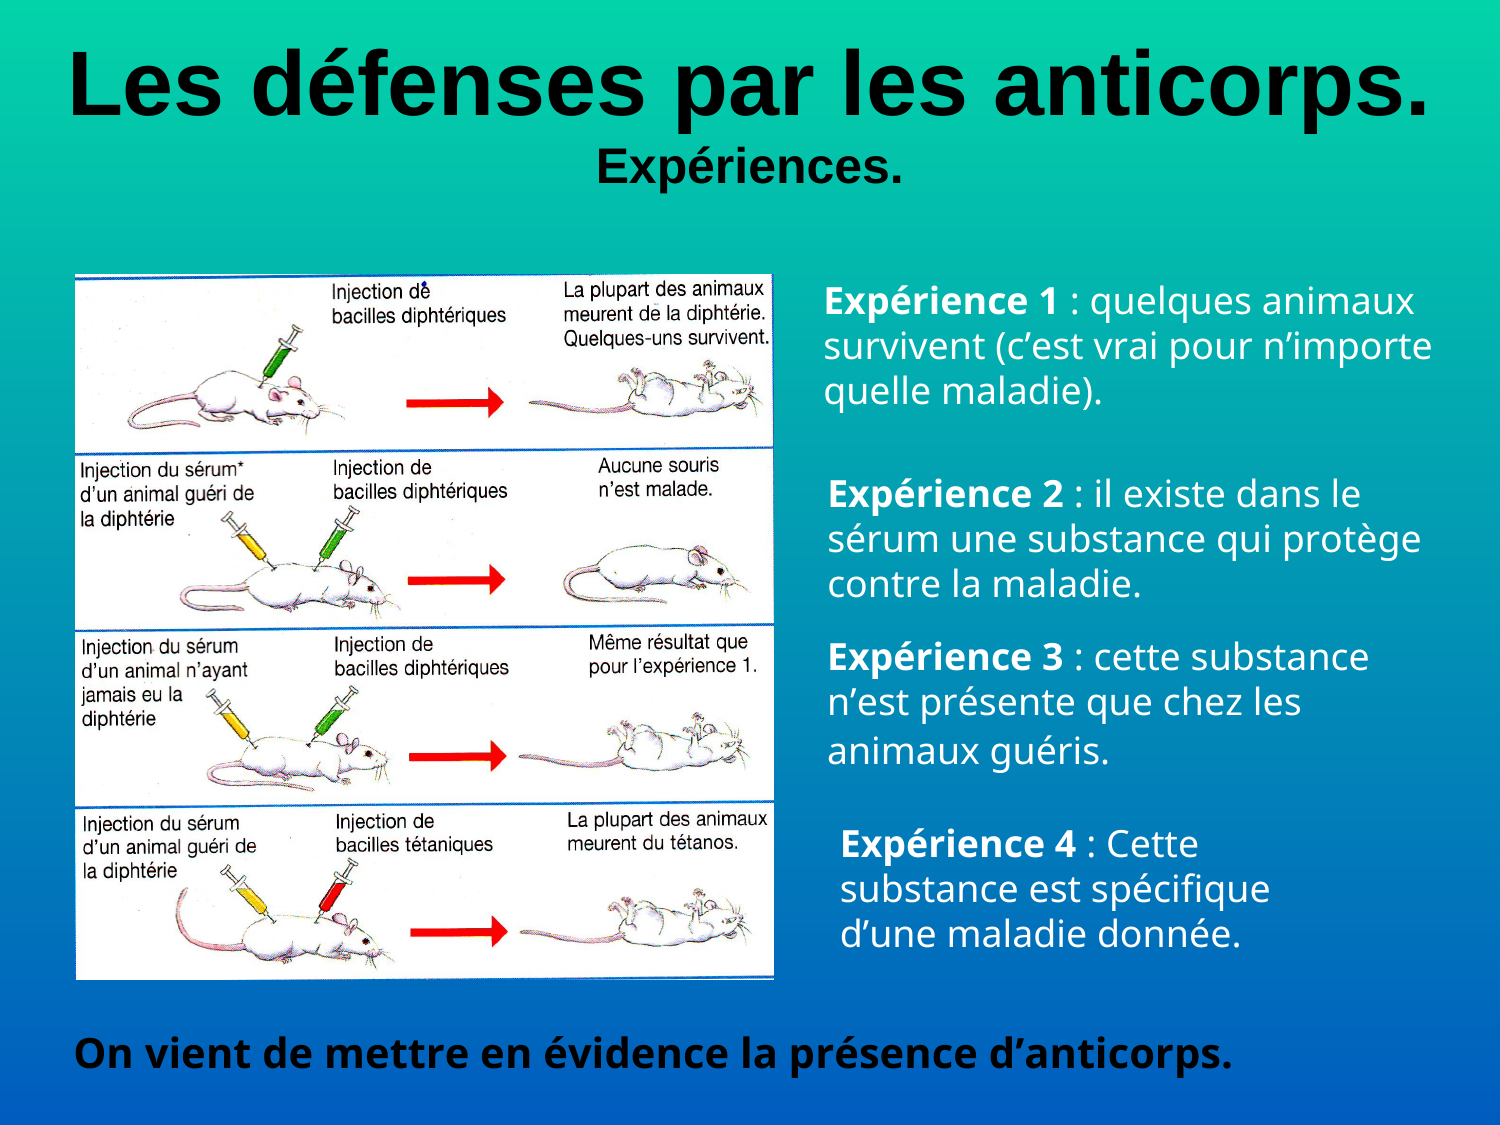

# Les défenses par les anticorps. Expériences.
Expérience 1 : quelques animaux survivent (c’est vrai pour n’importe quelle maladie).
Expérience 2 : il existe dans le sérum une substance qui protège contre la maladie.
Expérience 3 : cette substance n’est présente que chez les animaux guéris.
Expérience 4 : Cette substance est spécifique d’une maladie donnée.
On vient de mettre en évidence la présence d’anticorps.